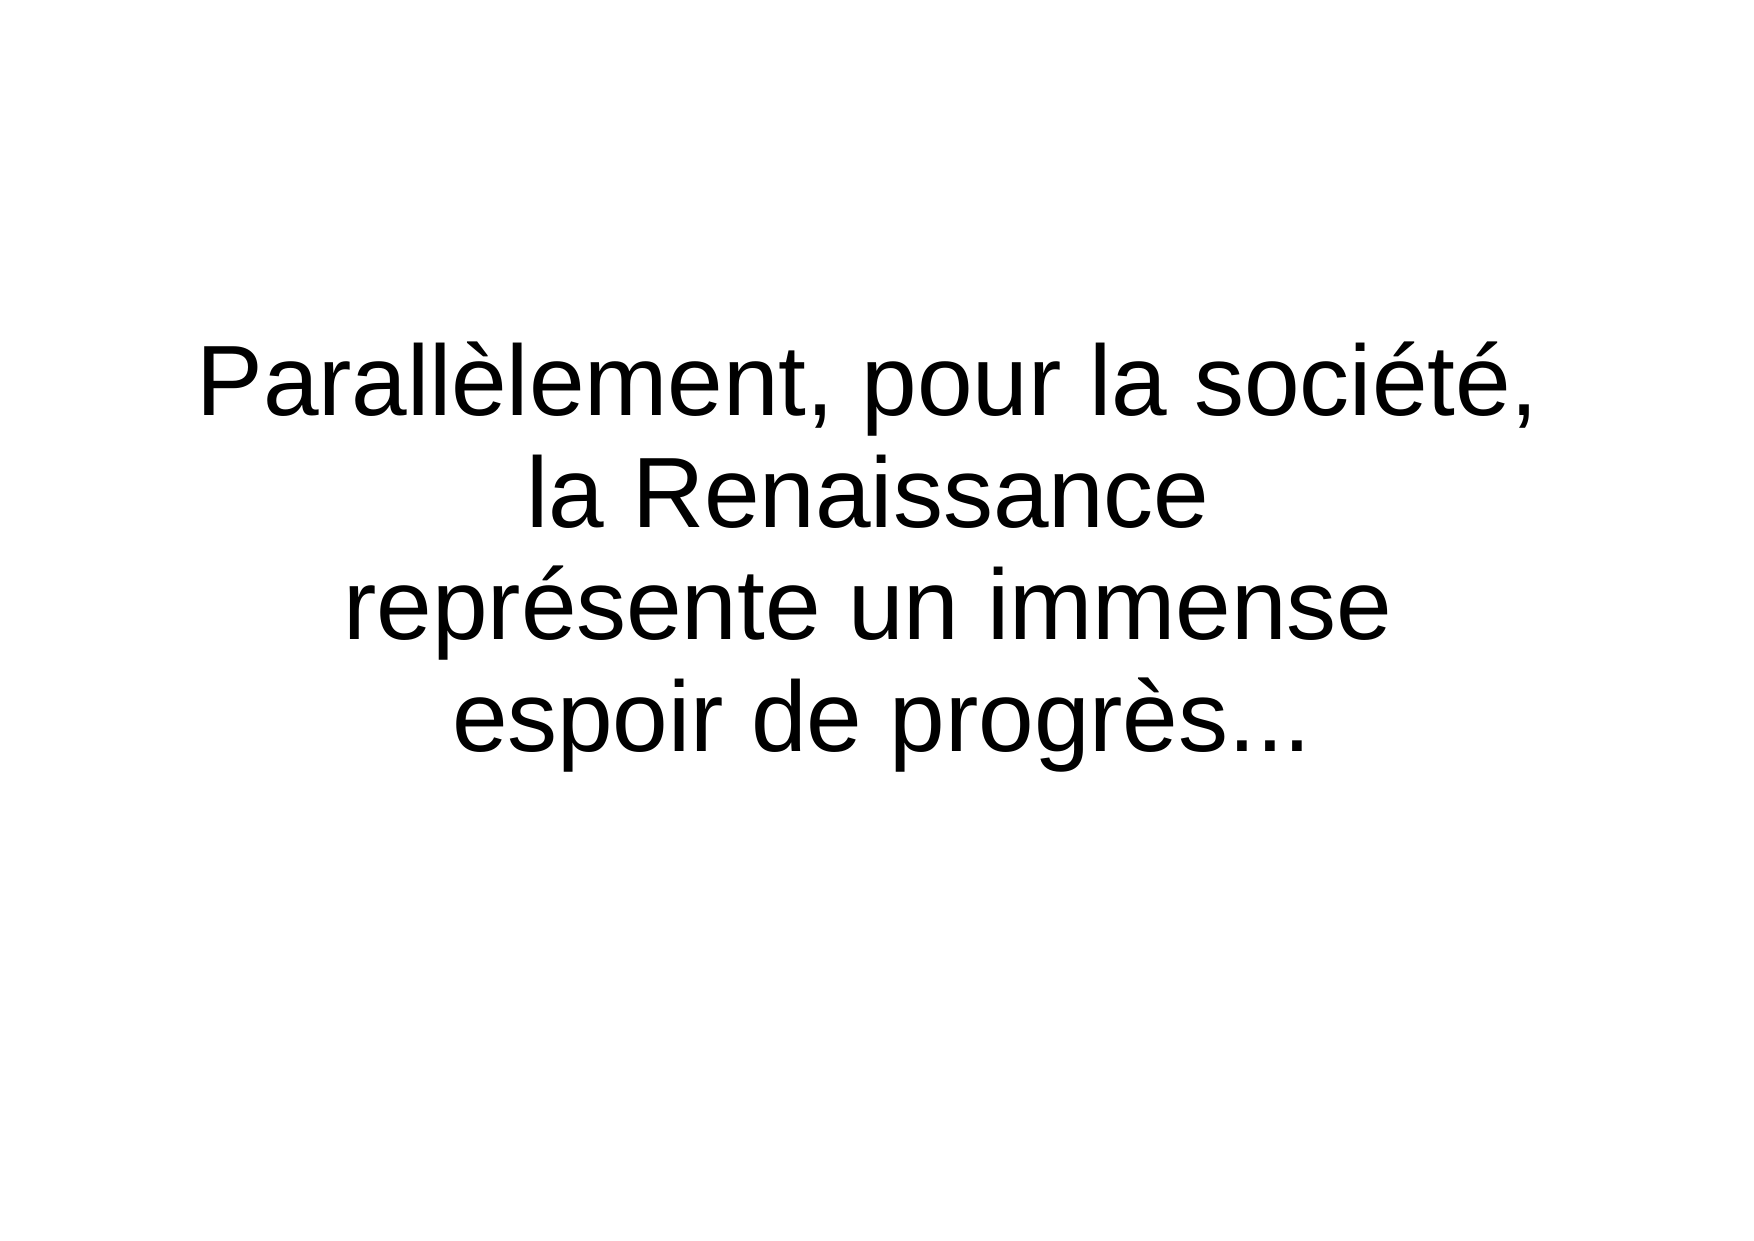

Parallèlement, pour la société,
la Renaissance
représente un immense
espoir de progrès...